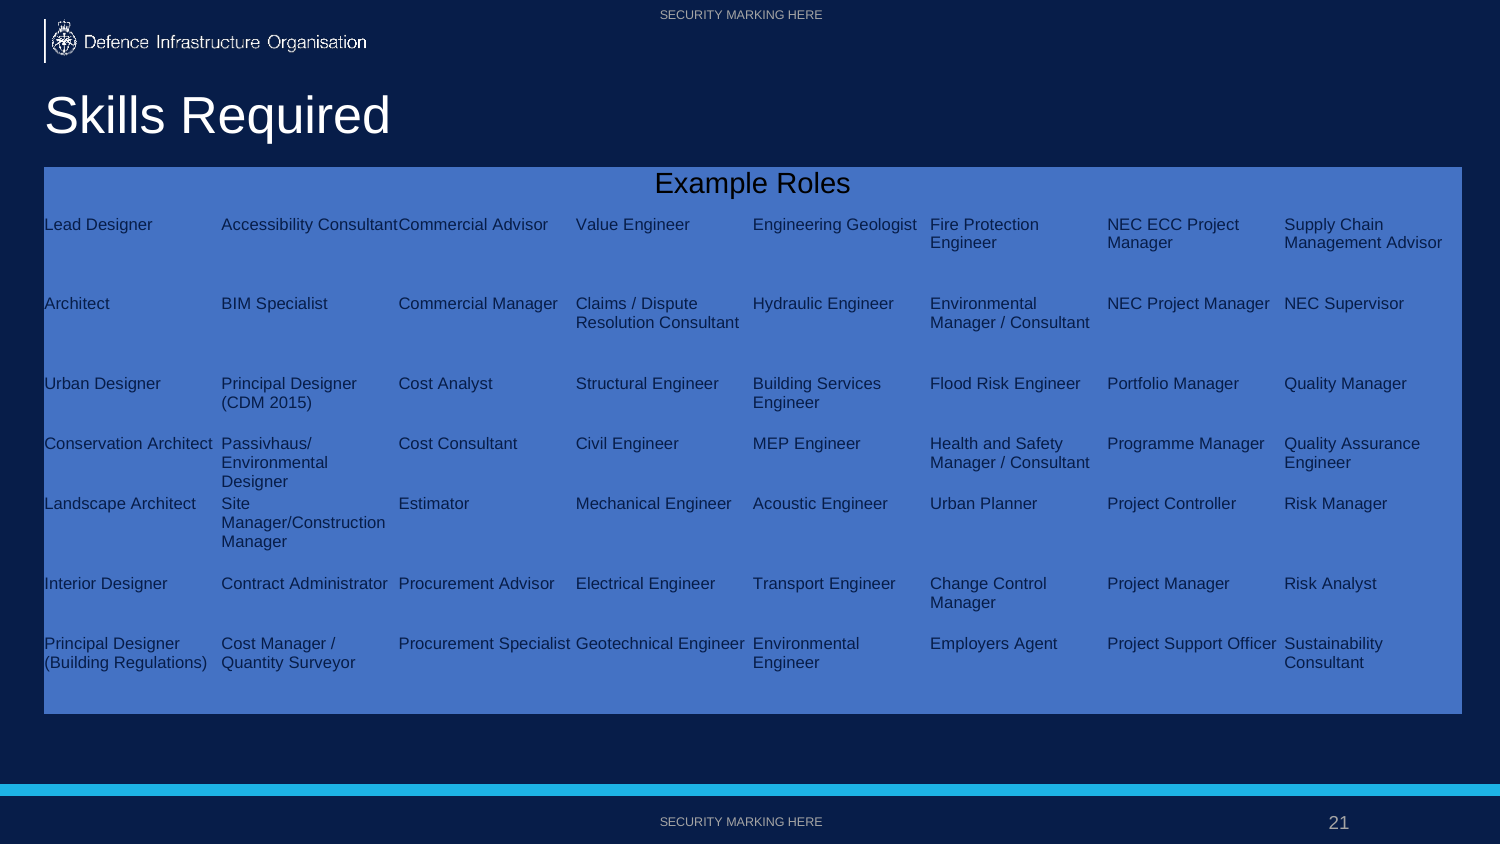

# Skills Required
| Example Roles | | | | | | | |
| --- | --- | --- | --- | --- | --- | --- | --- |
| Lead Designer | Accessibility Consultant | Commercial Advisor | Value Engineer | Engineering Geologist | Fire Protection Engineer | NEC ECC Project Manager | Supply Chain Management Advisor |
| Architect | BIM Specialist | Commercial Manager | Claims / Dispute Resolution Consultant | Hydraulic Engineer | Environmental Manager / Consultant | NEC Project Manager | NEC Supervisor |
| Urban Designer | Principal Designer (CDM 2015) | Cost Analyst | Structural Engineer | Building Services Engineer | Flood Risk Engineer | Portfolio Manager | Quality Manager |
| Conservation Architect | Passivhaus/Environmental Designer | Cost Consultant | Civil Engineer | MEP Engineer | Health and Safety Manager / Consultant | Programme Manager | Quality Assurance Engineer |
| Landscape Architect | Site Manager/Construction Manager | Estimator | Mechanical Engineer | Acoustic Engineer | Urban Planner | Project Controller | Risk Manager |
| Interior Designer | Contract Administrator | Procurement Advisor | Electrical Engineer | Transport Engineer | Change Control Manager | Project Manager | Risk Analyst |
| Principal Designer (Building Regulations) | Cost Manager / Quantity Surveyor | Procurement Specialist | Geotechnical Engineer | Environmental Engineer | Employers Agent | Project Support Officer | Sustainability Consultant |